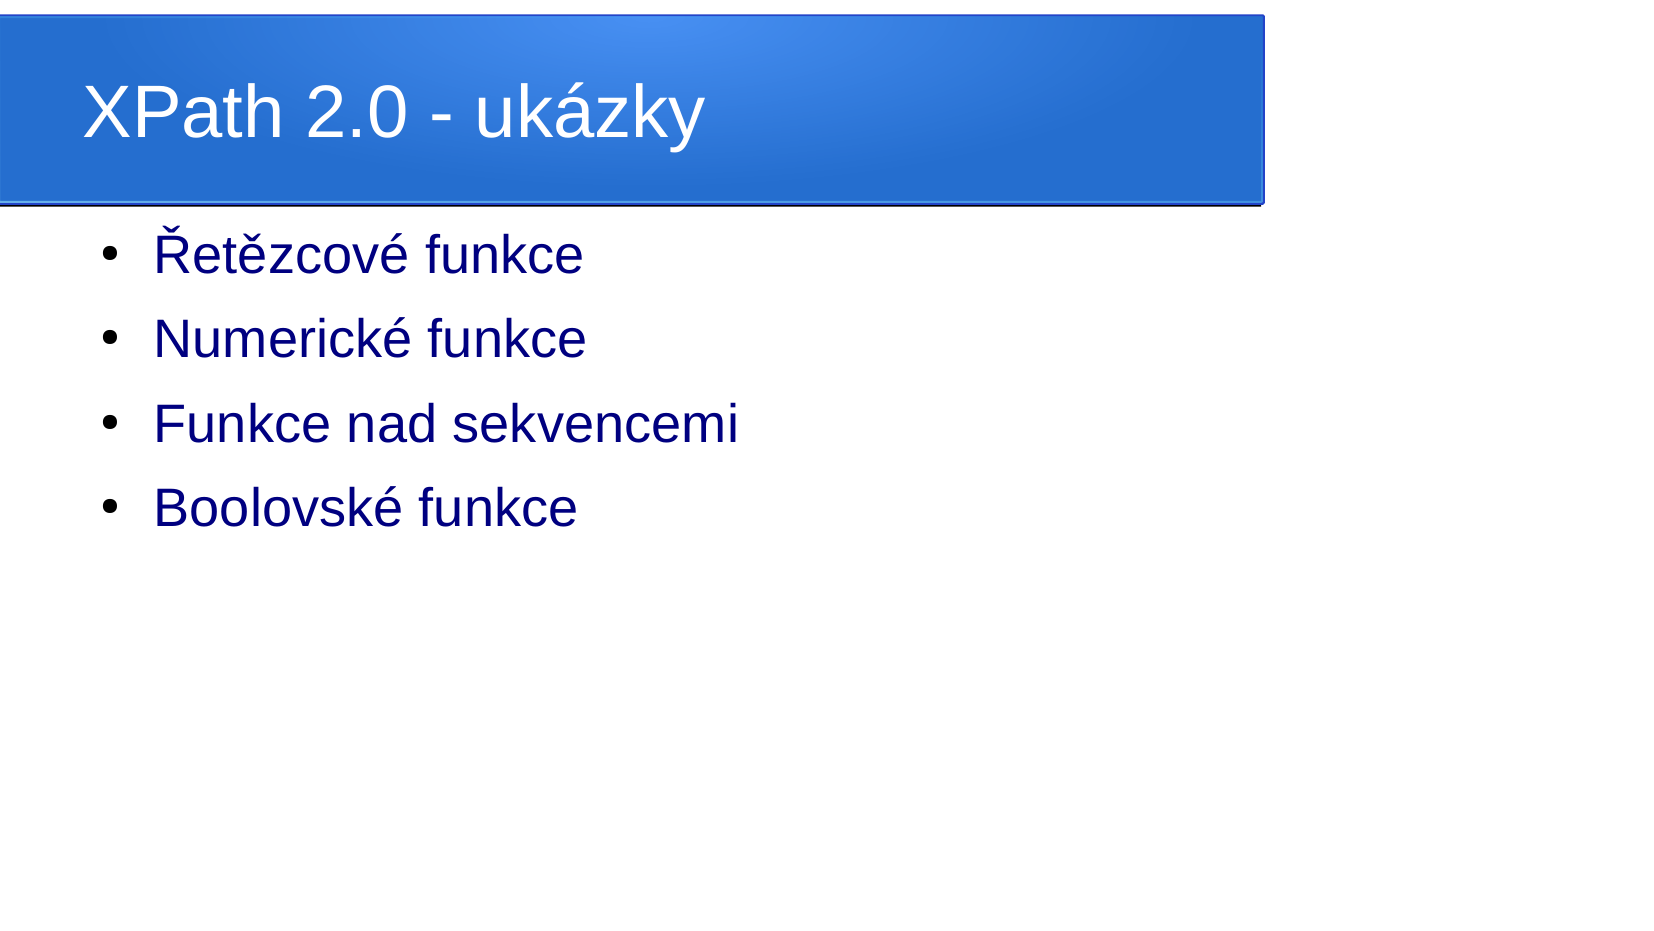

# XPath 2.0 - ukázky
Řetězcové funkce
Numerické funkce
Funkce nad sekvencemi
Boolovské funkce